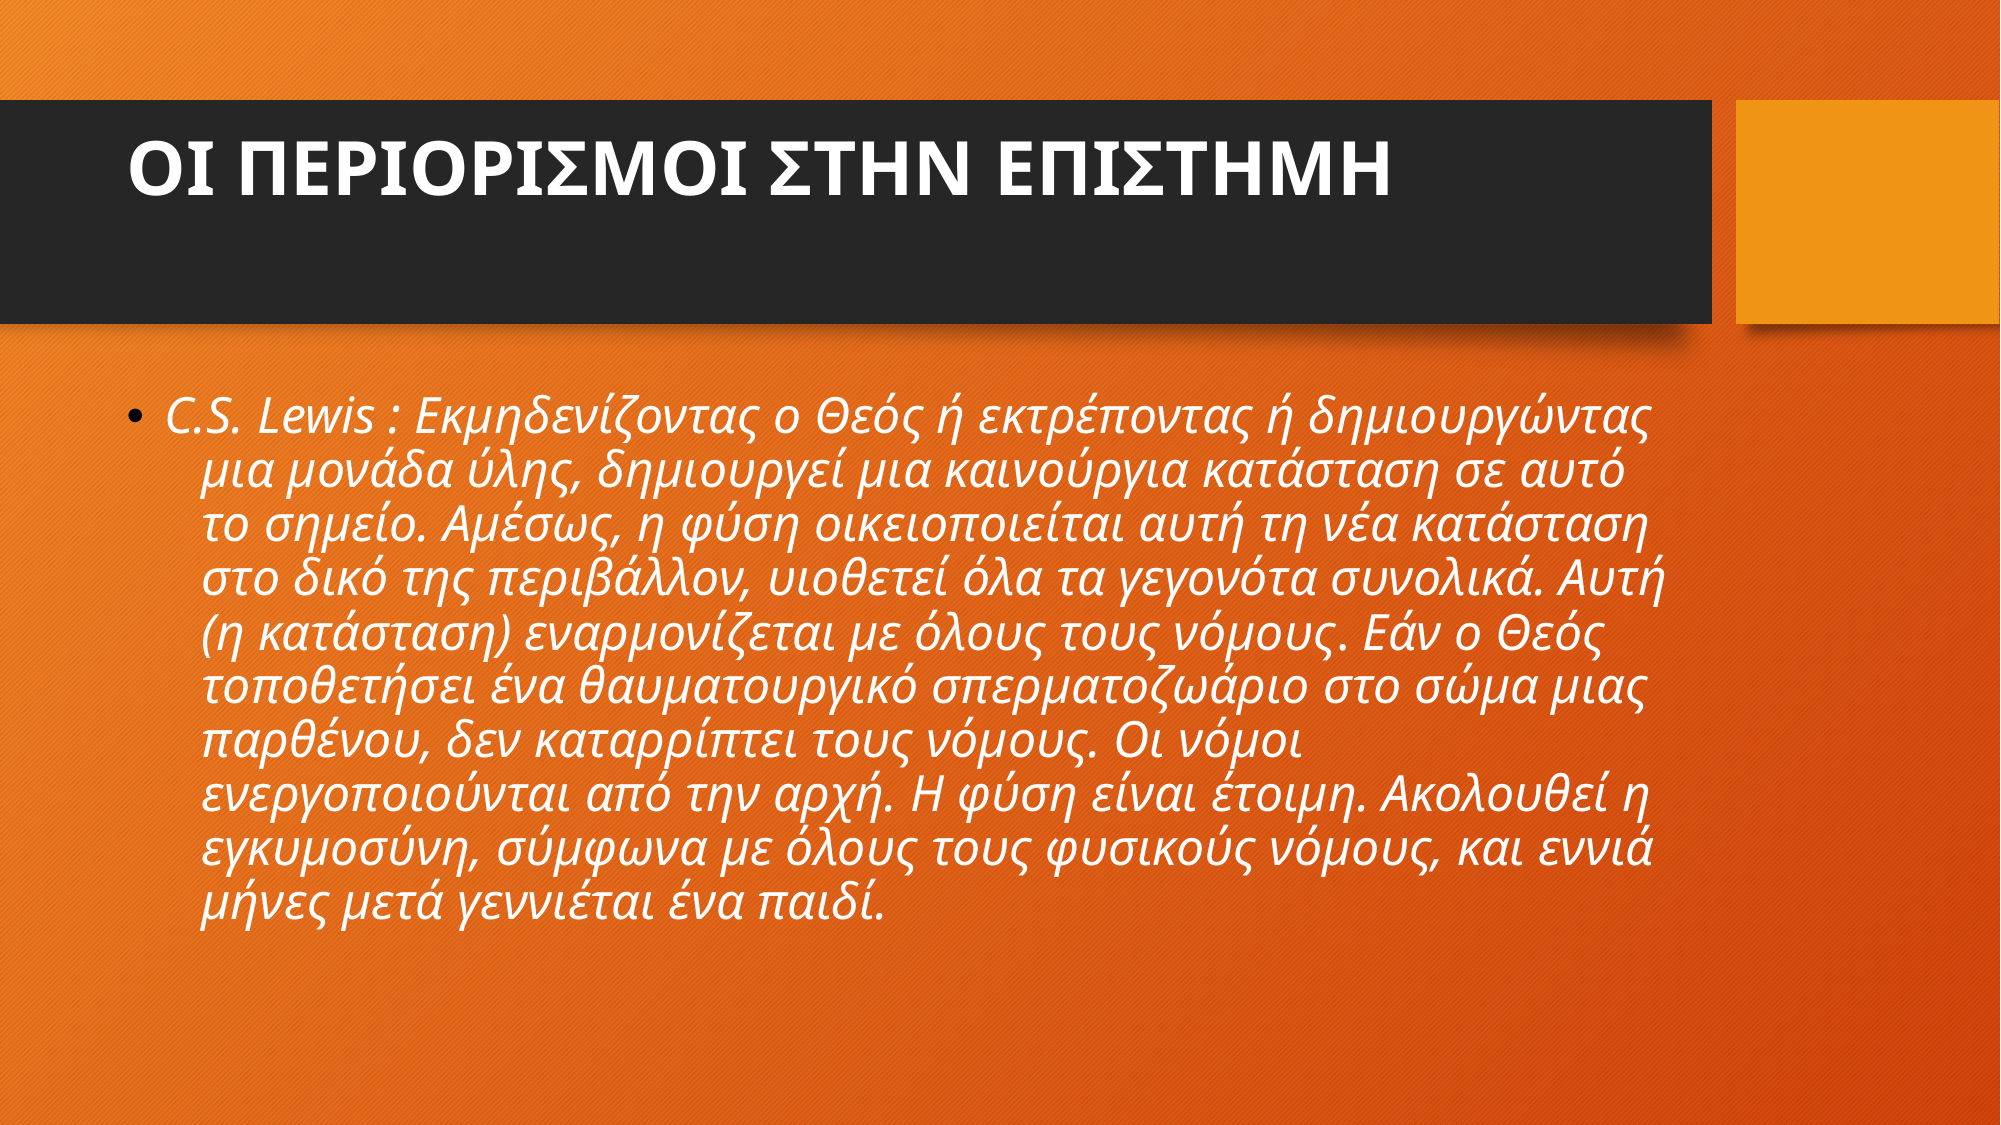

# ΟΙ ΠΕΡΙΟΡΙΣΜΟΙ ΣΤΗΝ ΕΠΙΣΤΗΜΗ
C.S. Lewis : Εκμηδενίζοντας ο Θεός ή εκτρέποντας ή δημιουργώντας μια μονάδα ύλης, δημιουργεί μια καινούργια κατάσταση σε αυτό το σημείο. Αμέσως, η φύση οικειοποιείται αυτή τη νέα κατάσταση στο δικό της περιβάλλον, υιοθετεί όλα τα γεγονότα συνολικά. Αυτή (η κατάσταση) εναρμονίζεται με όλους τους νόμους. Εάν ο Θεός τοποθετήσει ένα θαυματουργικό σπερματοζωάριο στο σώμα μιας παρθένου, δεν καταρρίπτει τους νόμους. Οι νόμοι ενεργοποιούνται από την αρχή. Η φύση είναι έτοιμη. Ακολουθεί η εγκυμοσύνη, σύμφωνα με όλους τους φυσικούς νόμους, και εννιά μήνες μετά γεννιέται ένα παιδί.